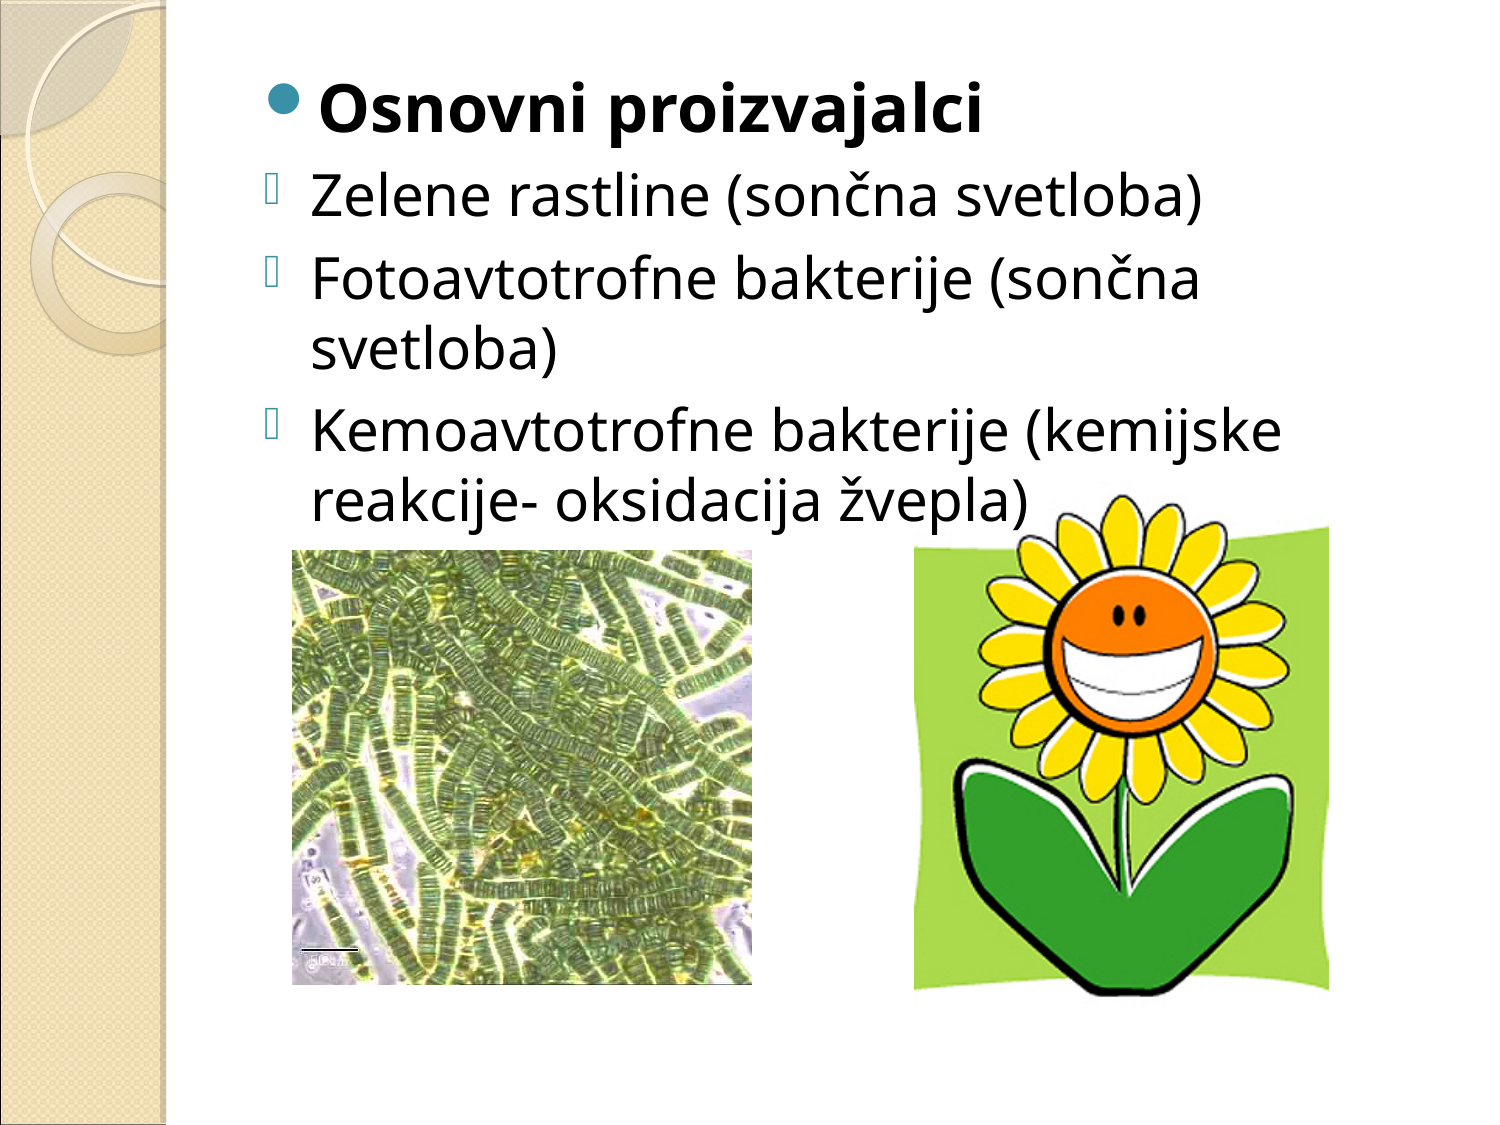

# Osnovni proizvajalci
Zelene rastline (sončna svetloba)
Fotoavtotrofne bakterije (sončna svetloba)
Kemoavtotrofne bakterije (kemijske reakcije- oksidacija žvepla)